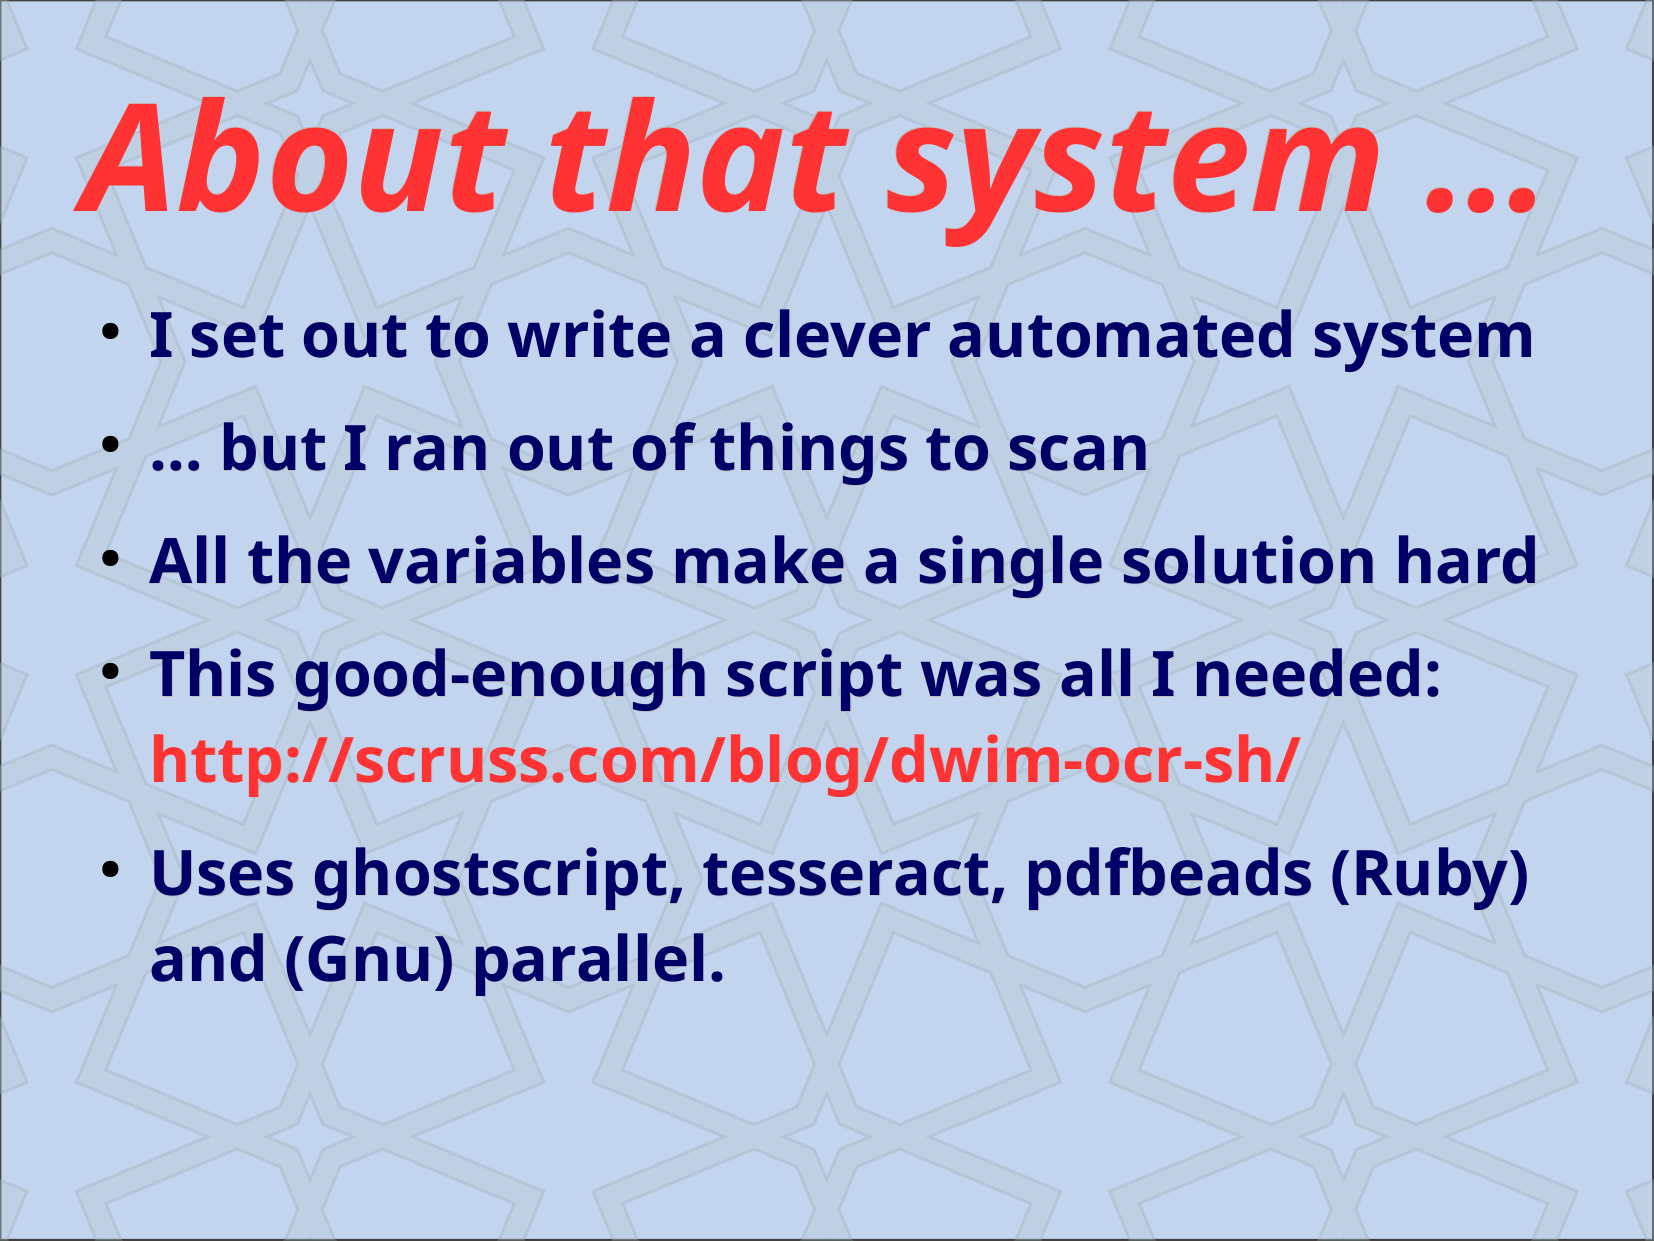

# About that system …
I set out to write a clever automated system
… but I ran out of things to scan
All the variables make a single solution hard
This good-enough script was all I needed:
http://scruss.com/blog/dwim-ocr-sh/
Uses ghostscript, tesseract, pdfbeads (Ruby) and (Gnu) parallel.